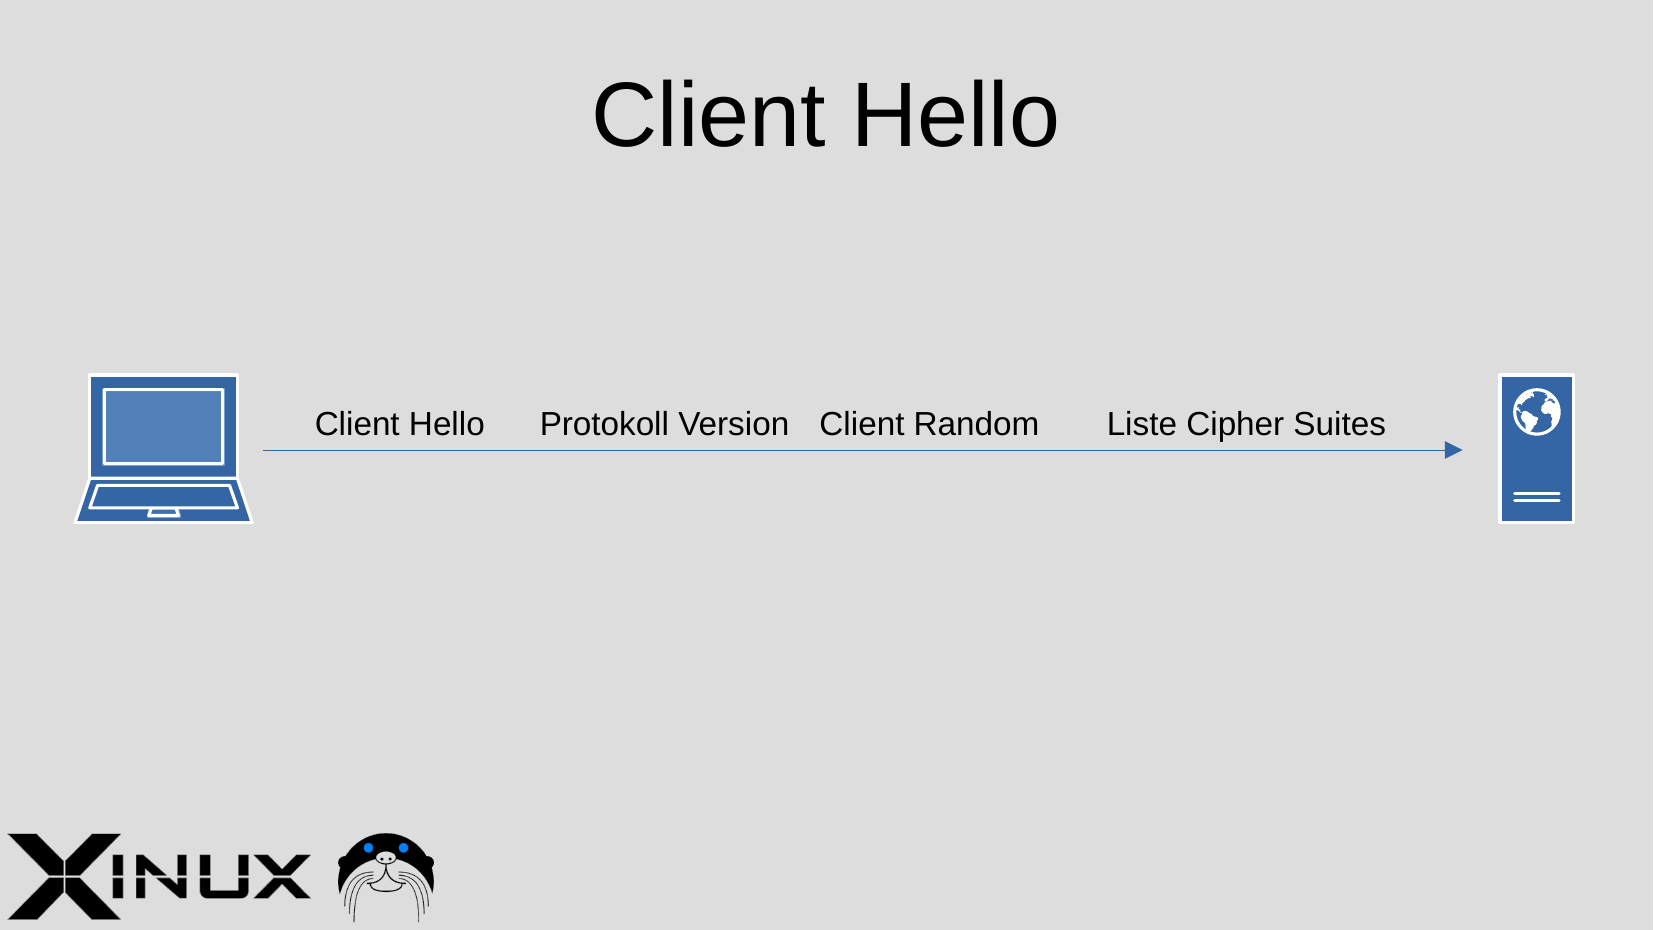

# Client Hello
Client Hello
Protokoll Version
Client Random
 Liste Cipher Suites